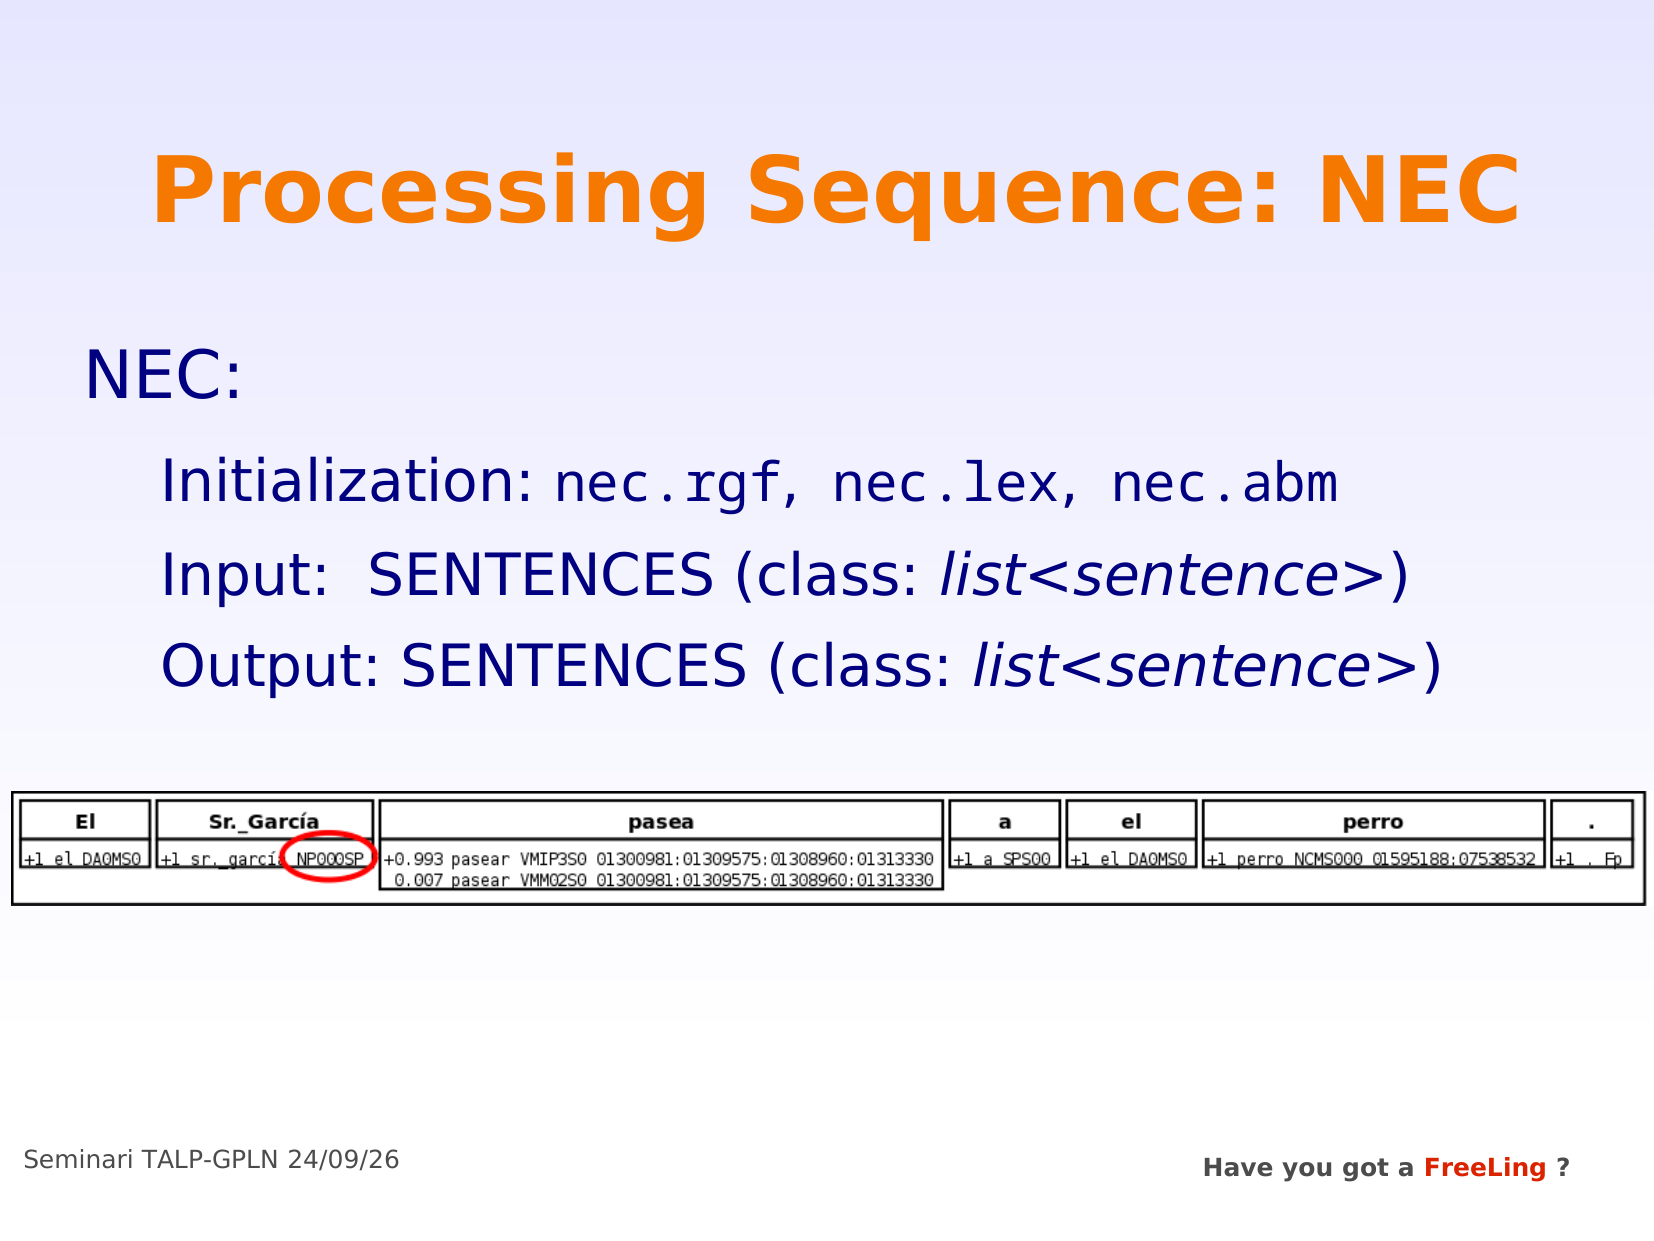

# Processing Sequence: NEC
NEC:
Initialization: nec.rgf, nec.lex, nec.abm
Input: SENTENCES (class: list<sentence>)
Output: SENTENCES (class: list<sentence>)
11